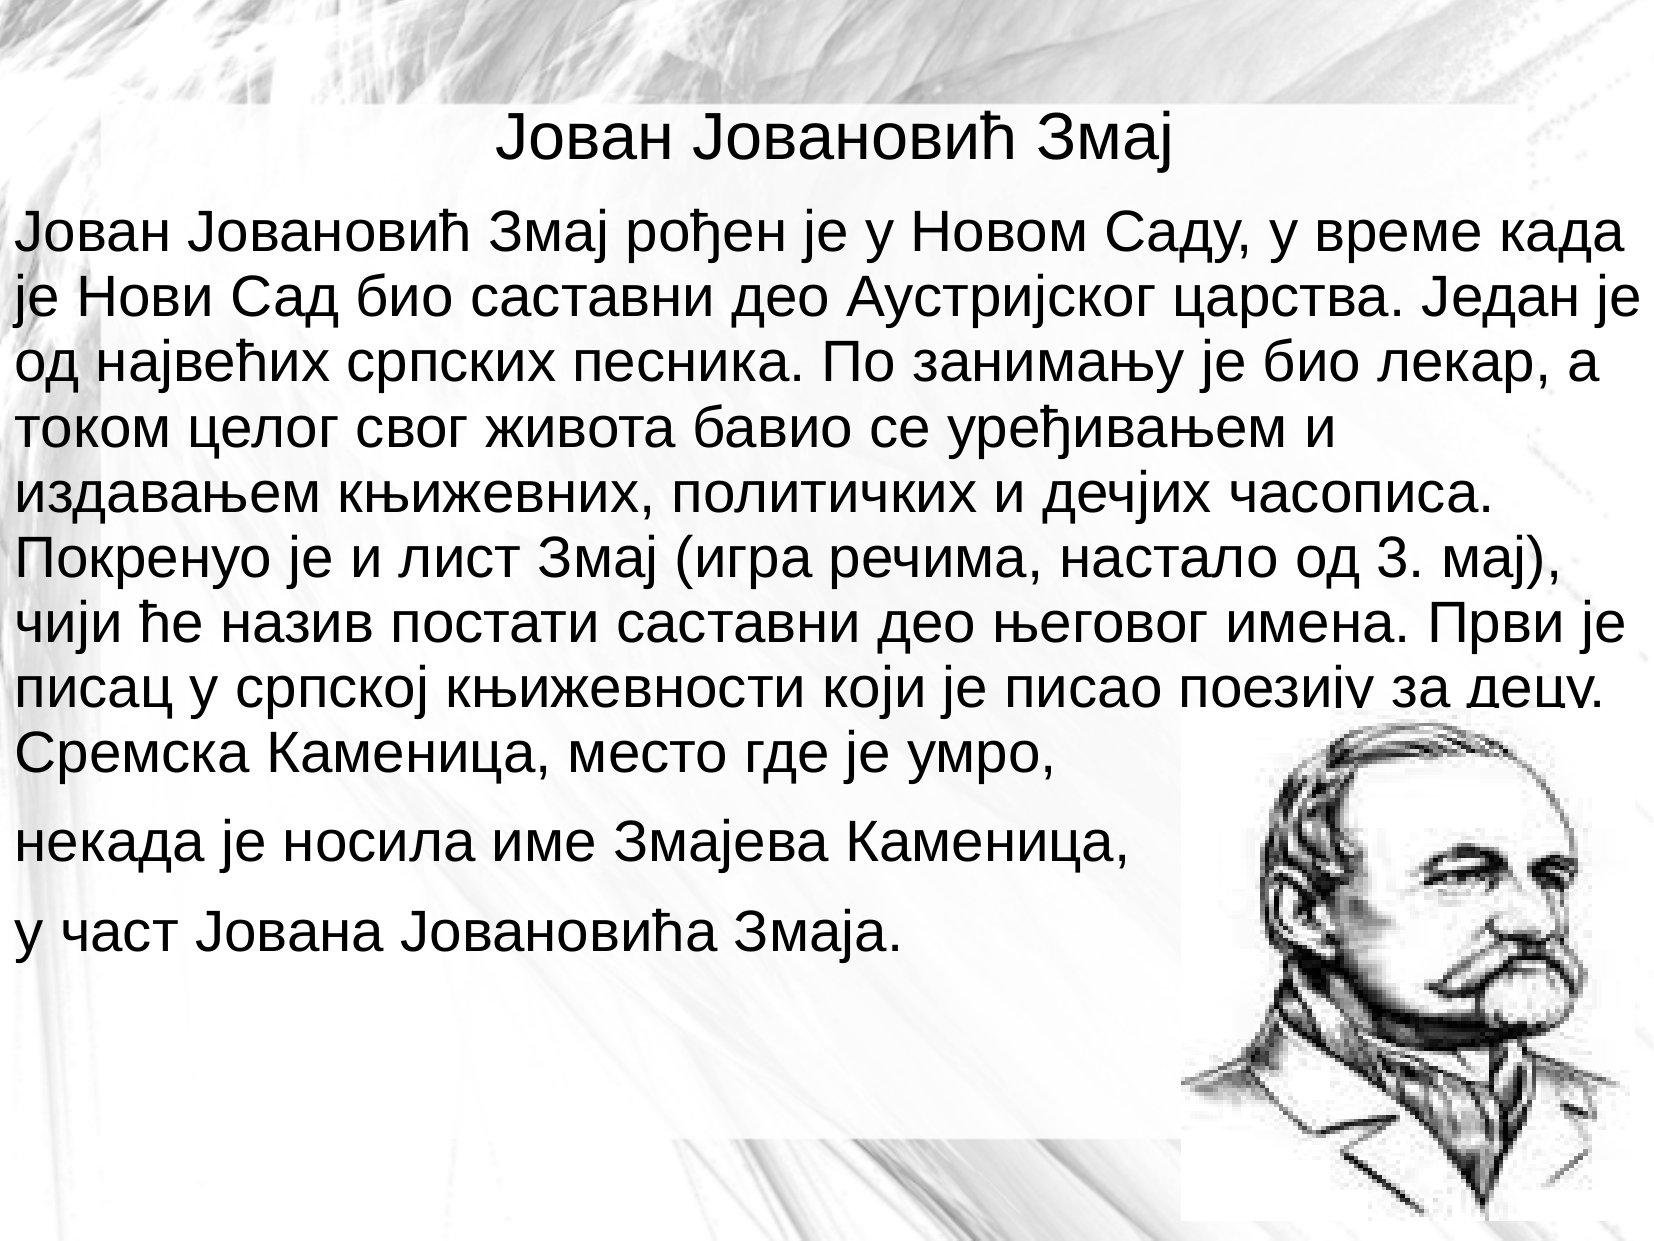

Јован Јовановић Змај
Јован Јовановић Змај рођен је у Новом Саду, у време када је Нови Сад био саставни део Аустријског царства. Један је од највећих српских песника. По занимању је био лекар, а током целог свог живота бавио се уређивањем и издавањем књижевних, политичких и дечјих часописа. Покренуо је и лист Змај (игра речима, настало од 3. мај), чији ће назив постати саставни део његовог имена. Први је писац у српској књижевности који је писао поезију за децу. Сремска Каменица, место где је умро,
некада је носила име Змајева Каменица,
у част Јована Јовановића Змаја.